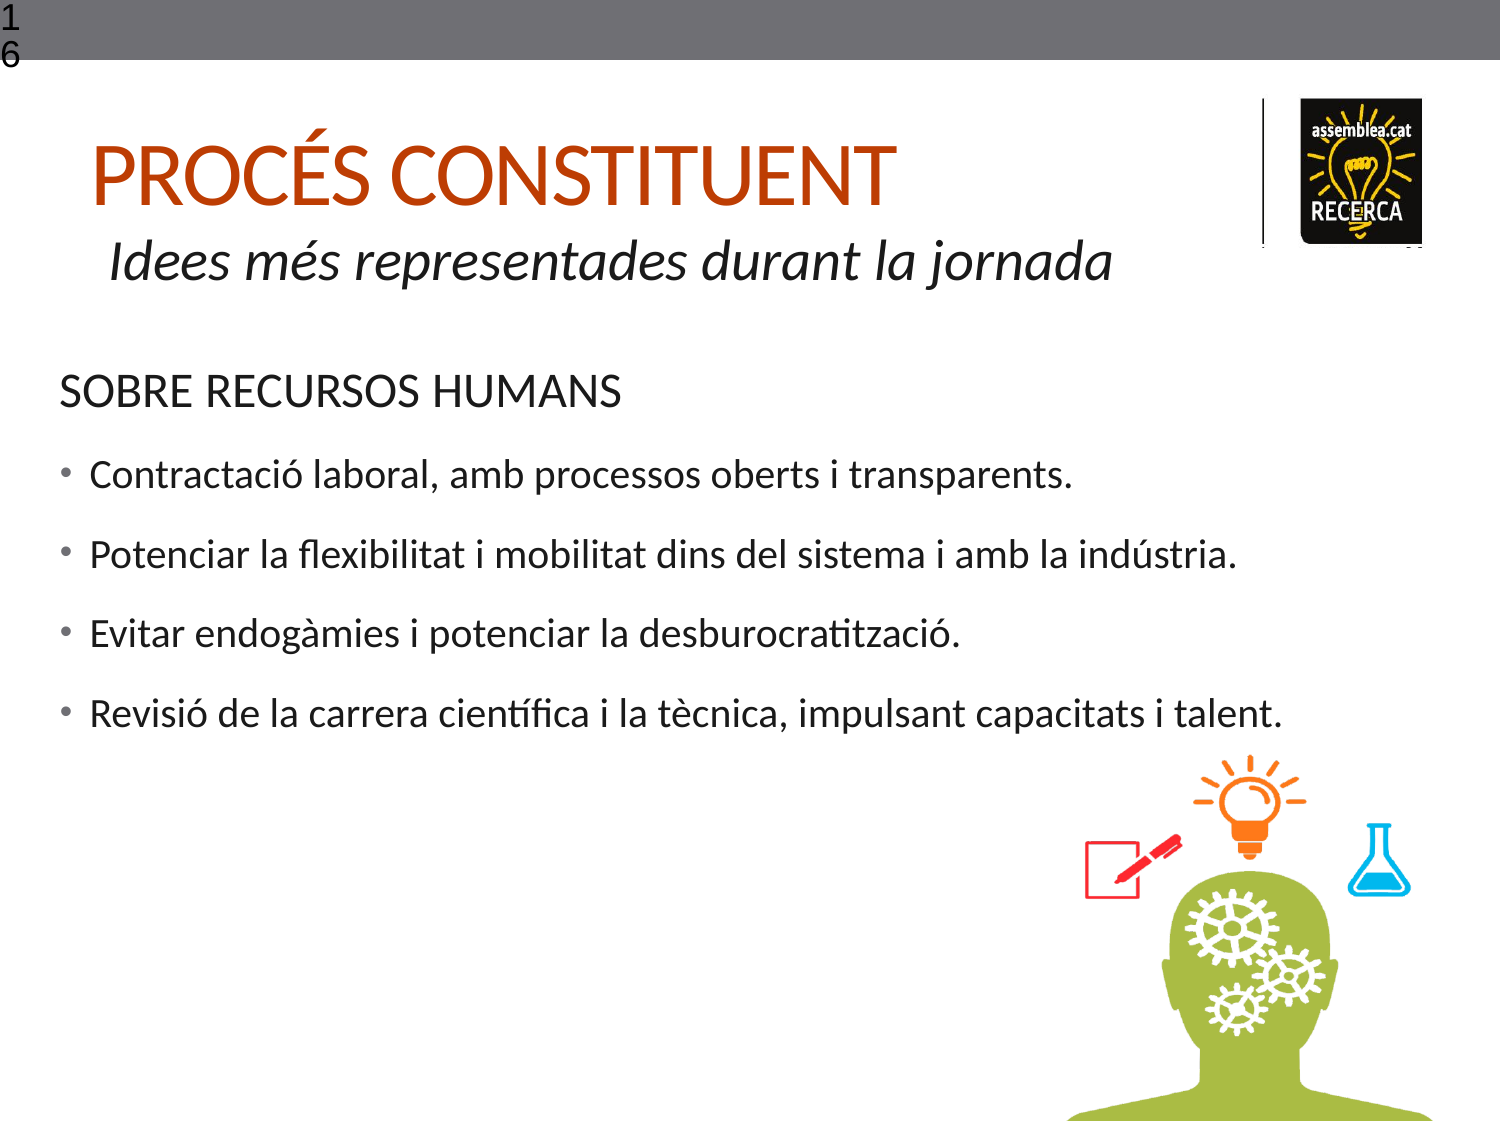

# PROCÉS CONSTITUENT
Idees més representades durant la jornada
SOBRE RECURSOS HUMANS
Contractació laboral, amb processos oberts i transparents.
Potenciar la flexibilitat i mobilitat dins del sistema i amb la indústria.
Evitar endogàmies i potenciar la desburocratització.
Revisió de la carrera científica i la tècnica, impulsant capacitats i talent.